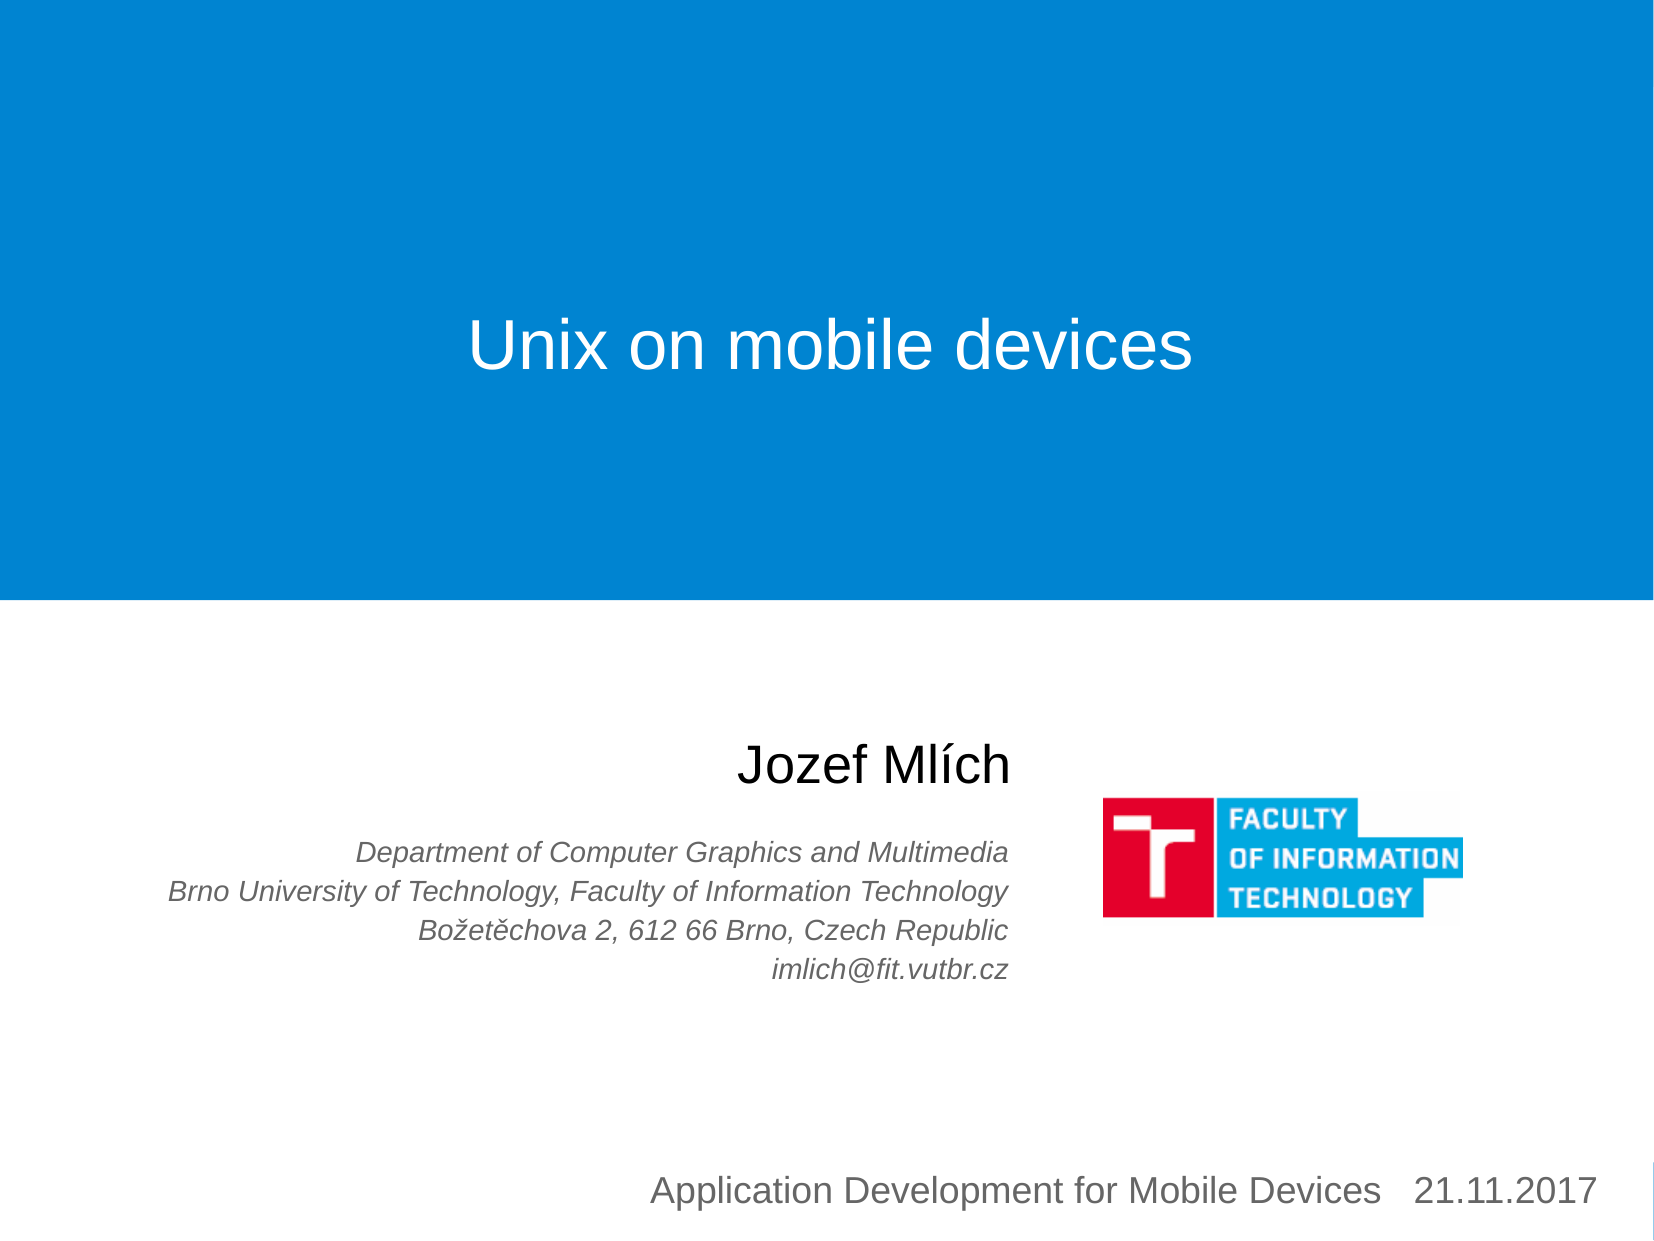

# Unix on mobile devices
Jozef Mlích
Department of Computer Graphics and Multimedia
Brno University of Technology, Faculty of Information Technology
Božetěchova 2, 612 66 Brno, Czech Republic
imlich@fit.vutbr.cz
Application Development for Mobile Devices 21.11.2017